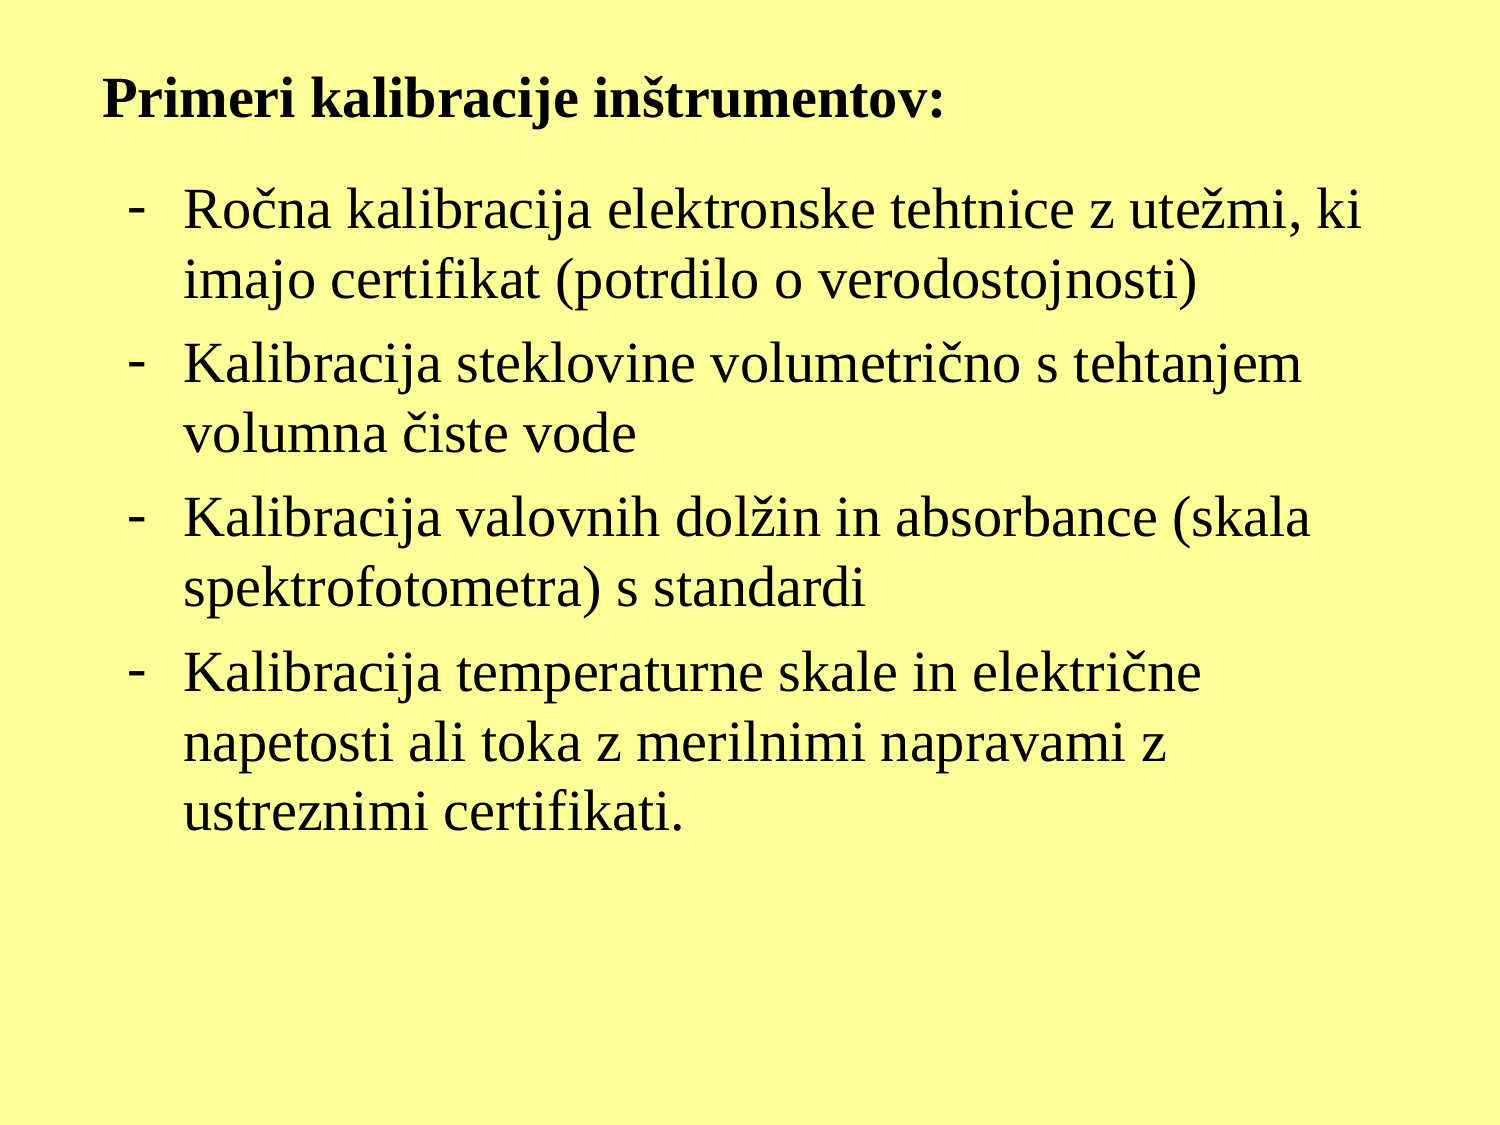

# Primeri kalibracije inštrumentov:
Ročna kalibracija elektronske tehtnice z utežmi, ki imajo certifikat (potrdilo o verodostojnosti)
Kalibracija steklovine volumetrično s tehtanjem volumna čiste vode
Kalibracija valovnih dolžin in absorbance (skala spektrofotometra) s standardi
Kalibracija temperaturne skale in električne napetosti ali toka z merilnimi napravami z ustreznimi certifikati.